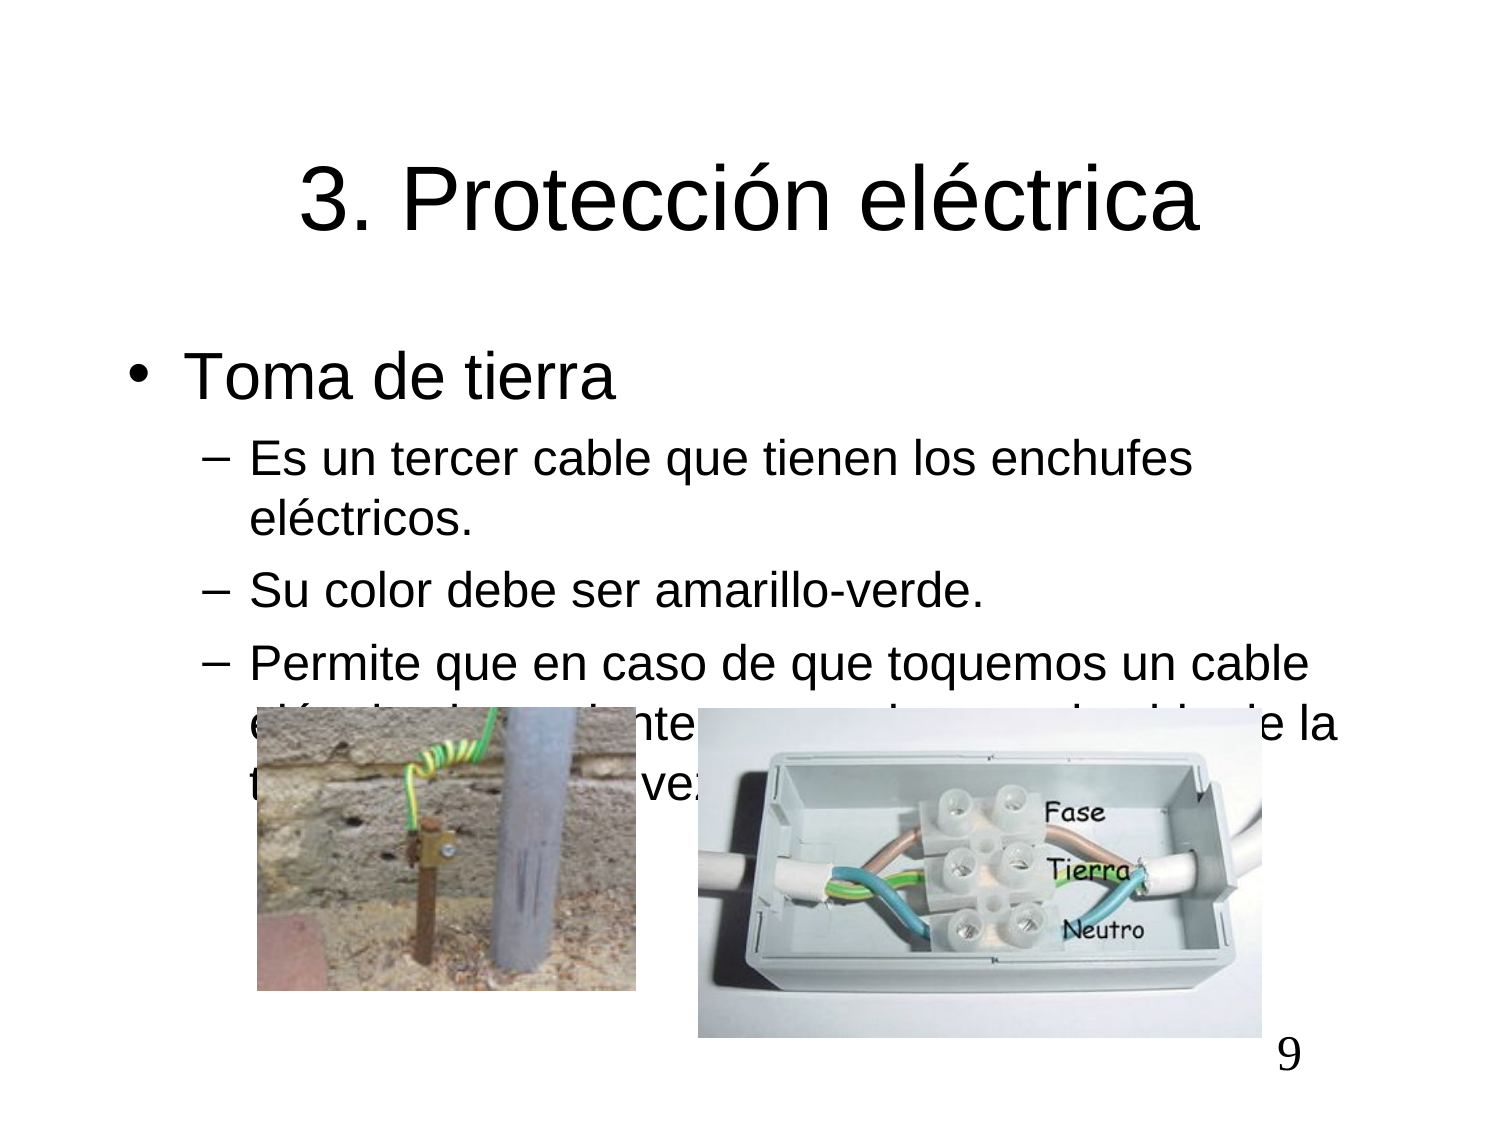

# 3. Protección eléctrica
Toma de tierra
Es un tercer cable que tienen los enchufes eléctricos.
Su color debe ser amarillo-verde.
Permite que en caso de que toquemos un cable eléctrico la corriente se marche por el cable de la toma de tierra en vez por nuestro cuerpo.
9